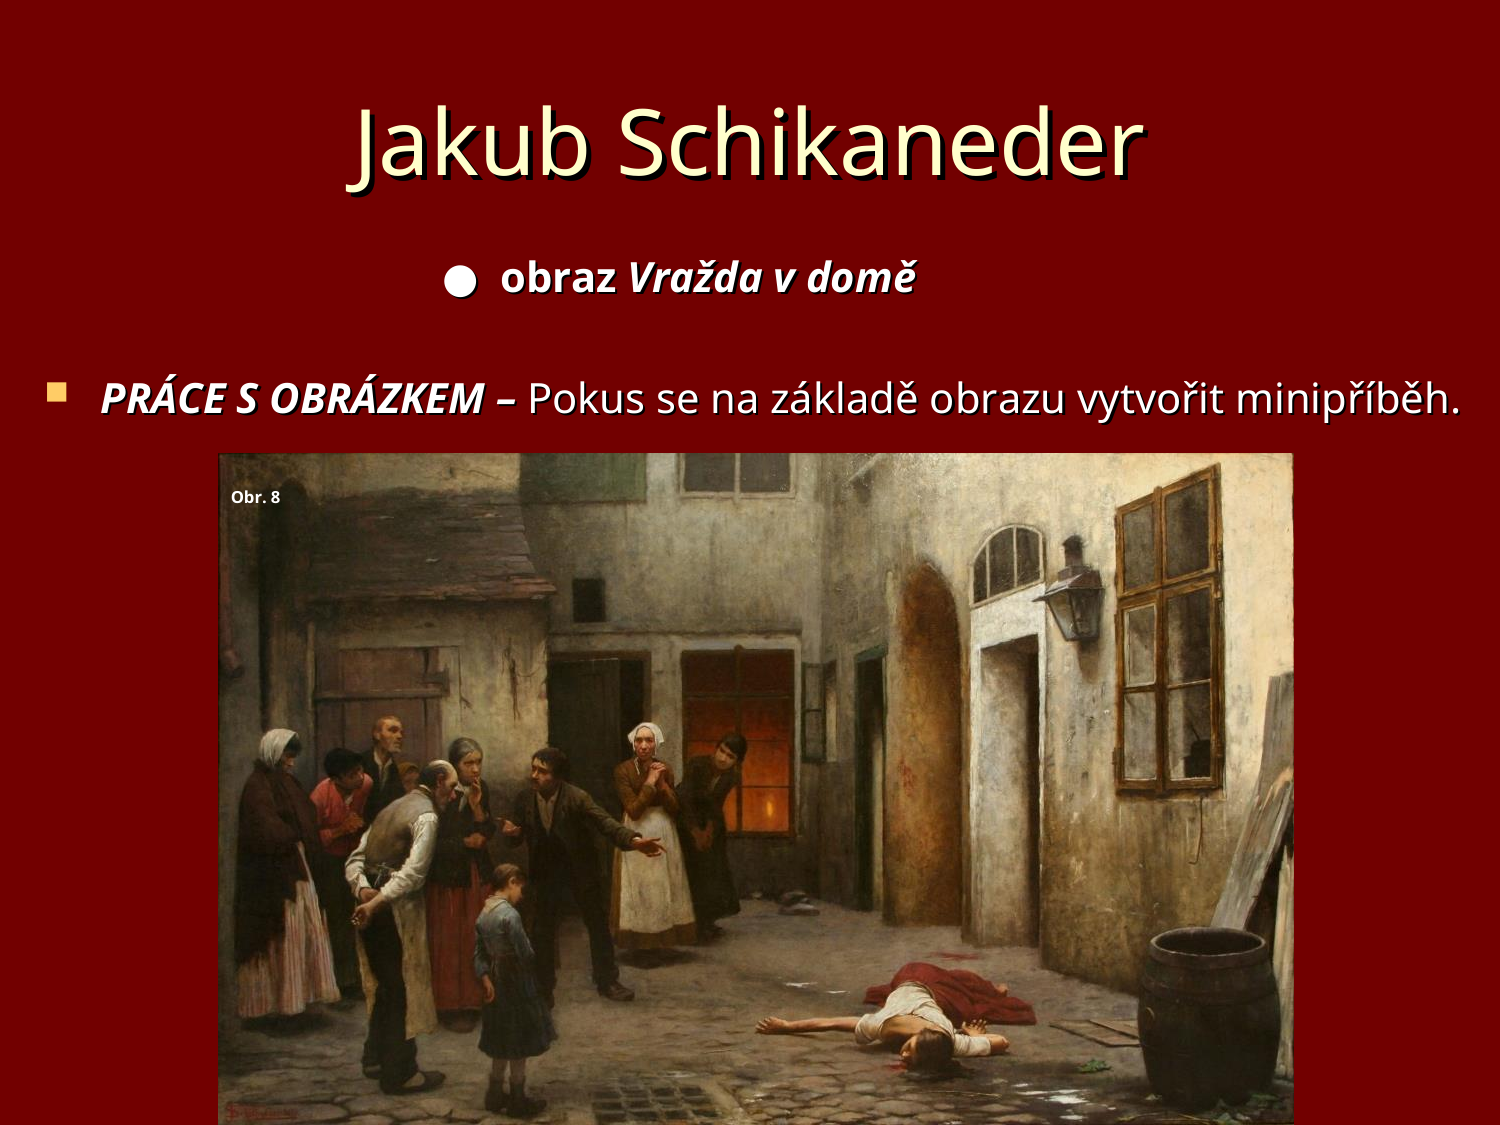

# Jakub Schikaneder
 ● obraz Vražda v domě
PRÁCE S OBRÁZKEM – Pokus se na základě obrazu vytvořit minipříběh.
Obr. 8